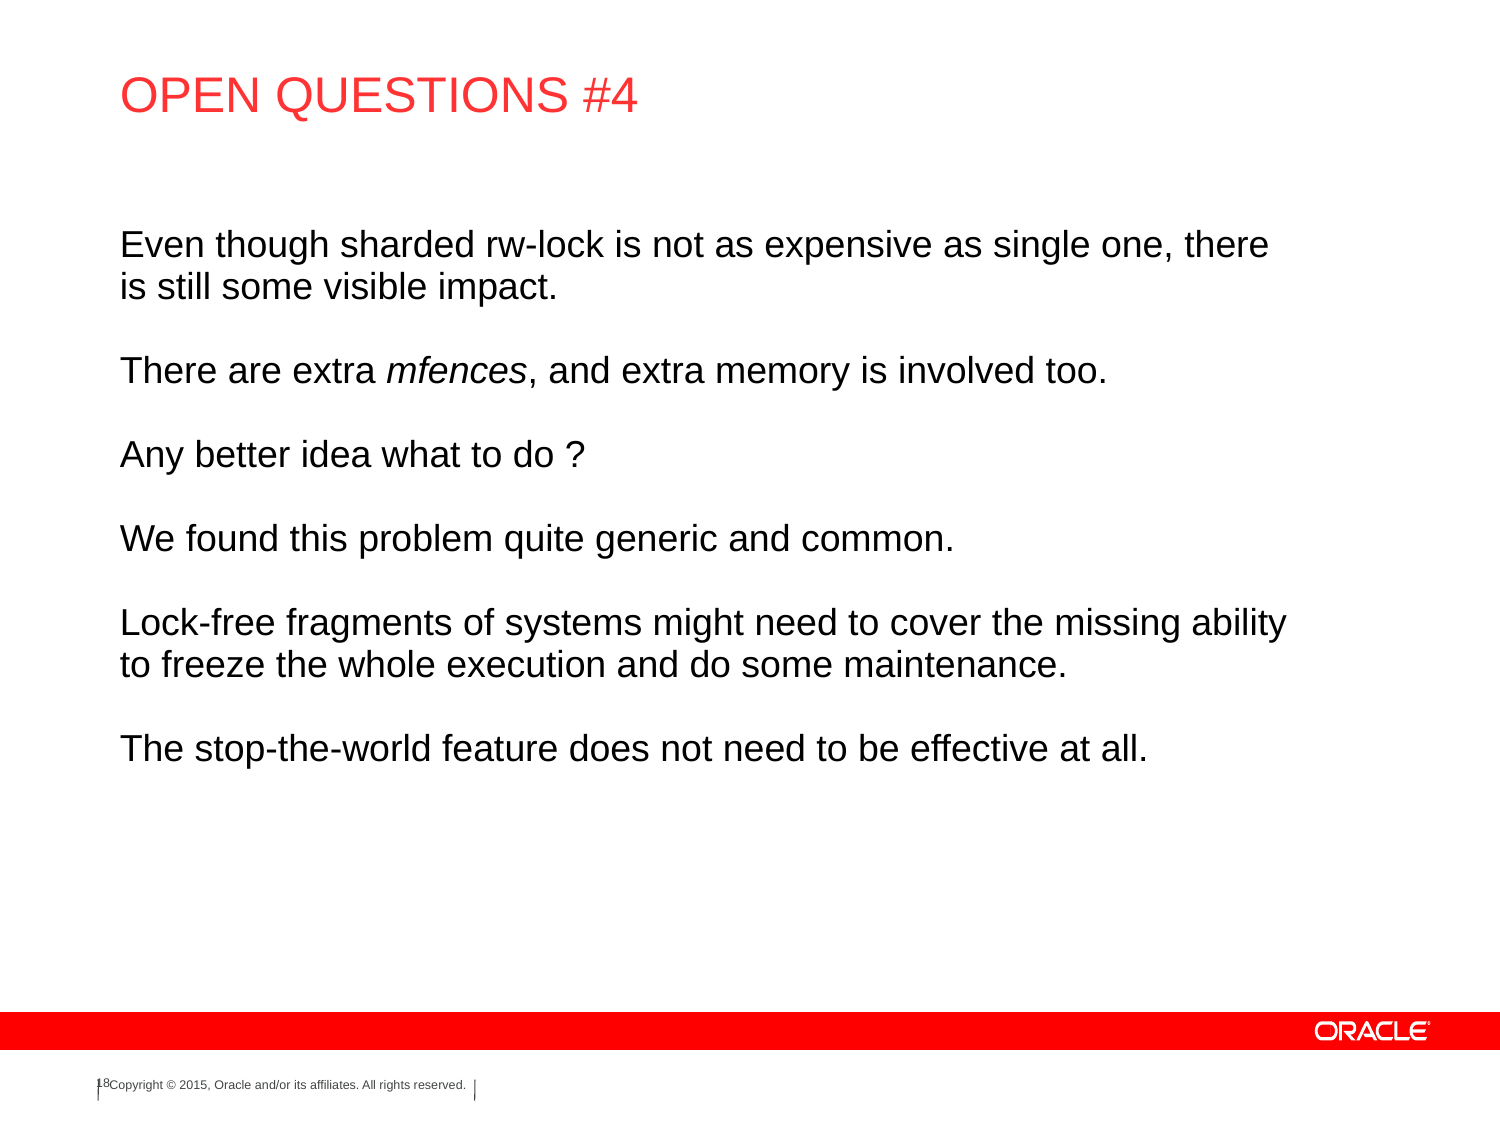

OPEN QUESTIONS #4
Even though sharded rw-lock is not as expensive as single one, there is still some visible impact.
There are extra mfences, and extra memory is involved too.
Any better idea what to do ?
We found this problem quite generic and common.
Lock-free fragments of systems might need to cover the missing ability to freeze the whole execution and do some maintenance.
The stop-the-world feature does not need to be effective at all.